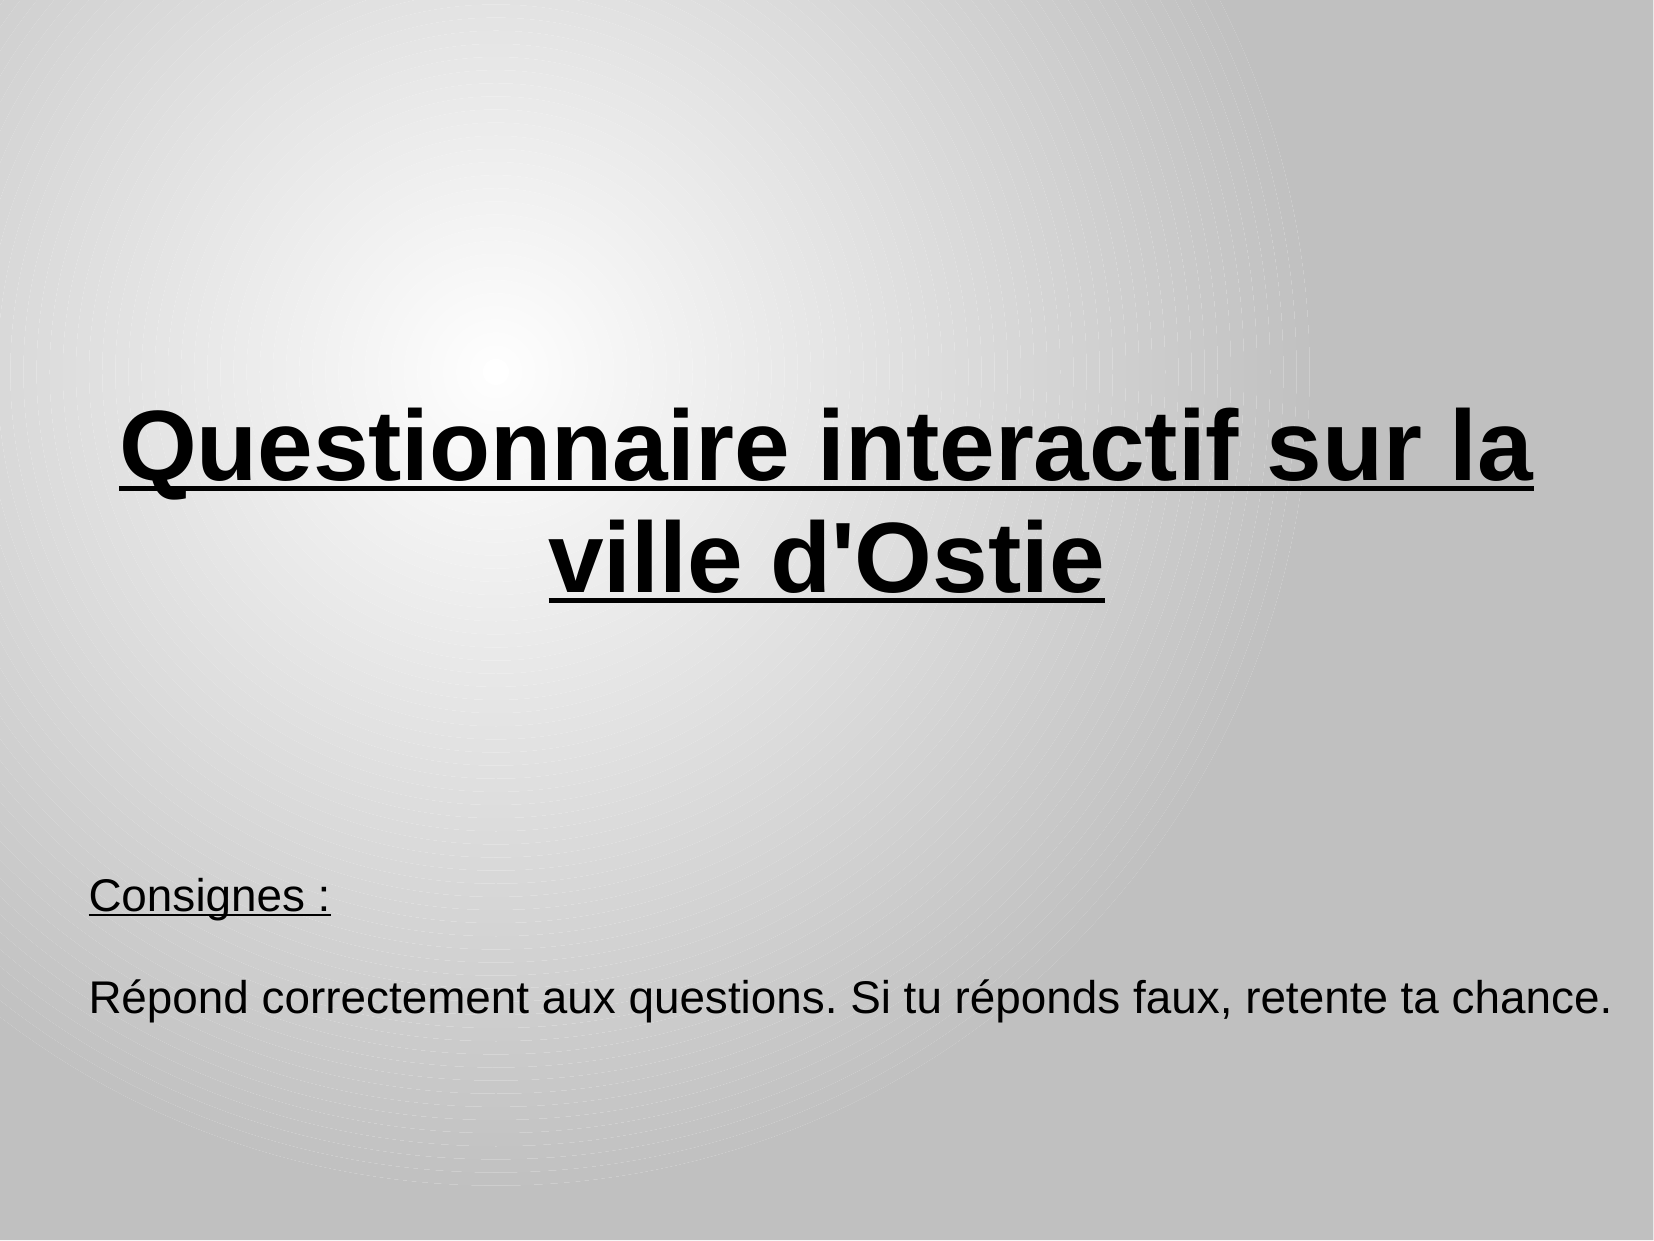

Questionnaire interactif sur la ville d'Ostie
	Consignes :
	Répond correctement aux questions. Si tu réponds faux, retente ta chance.